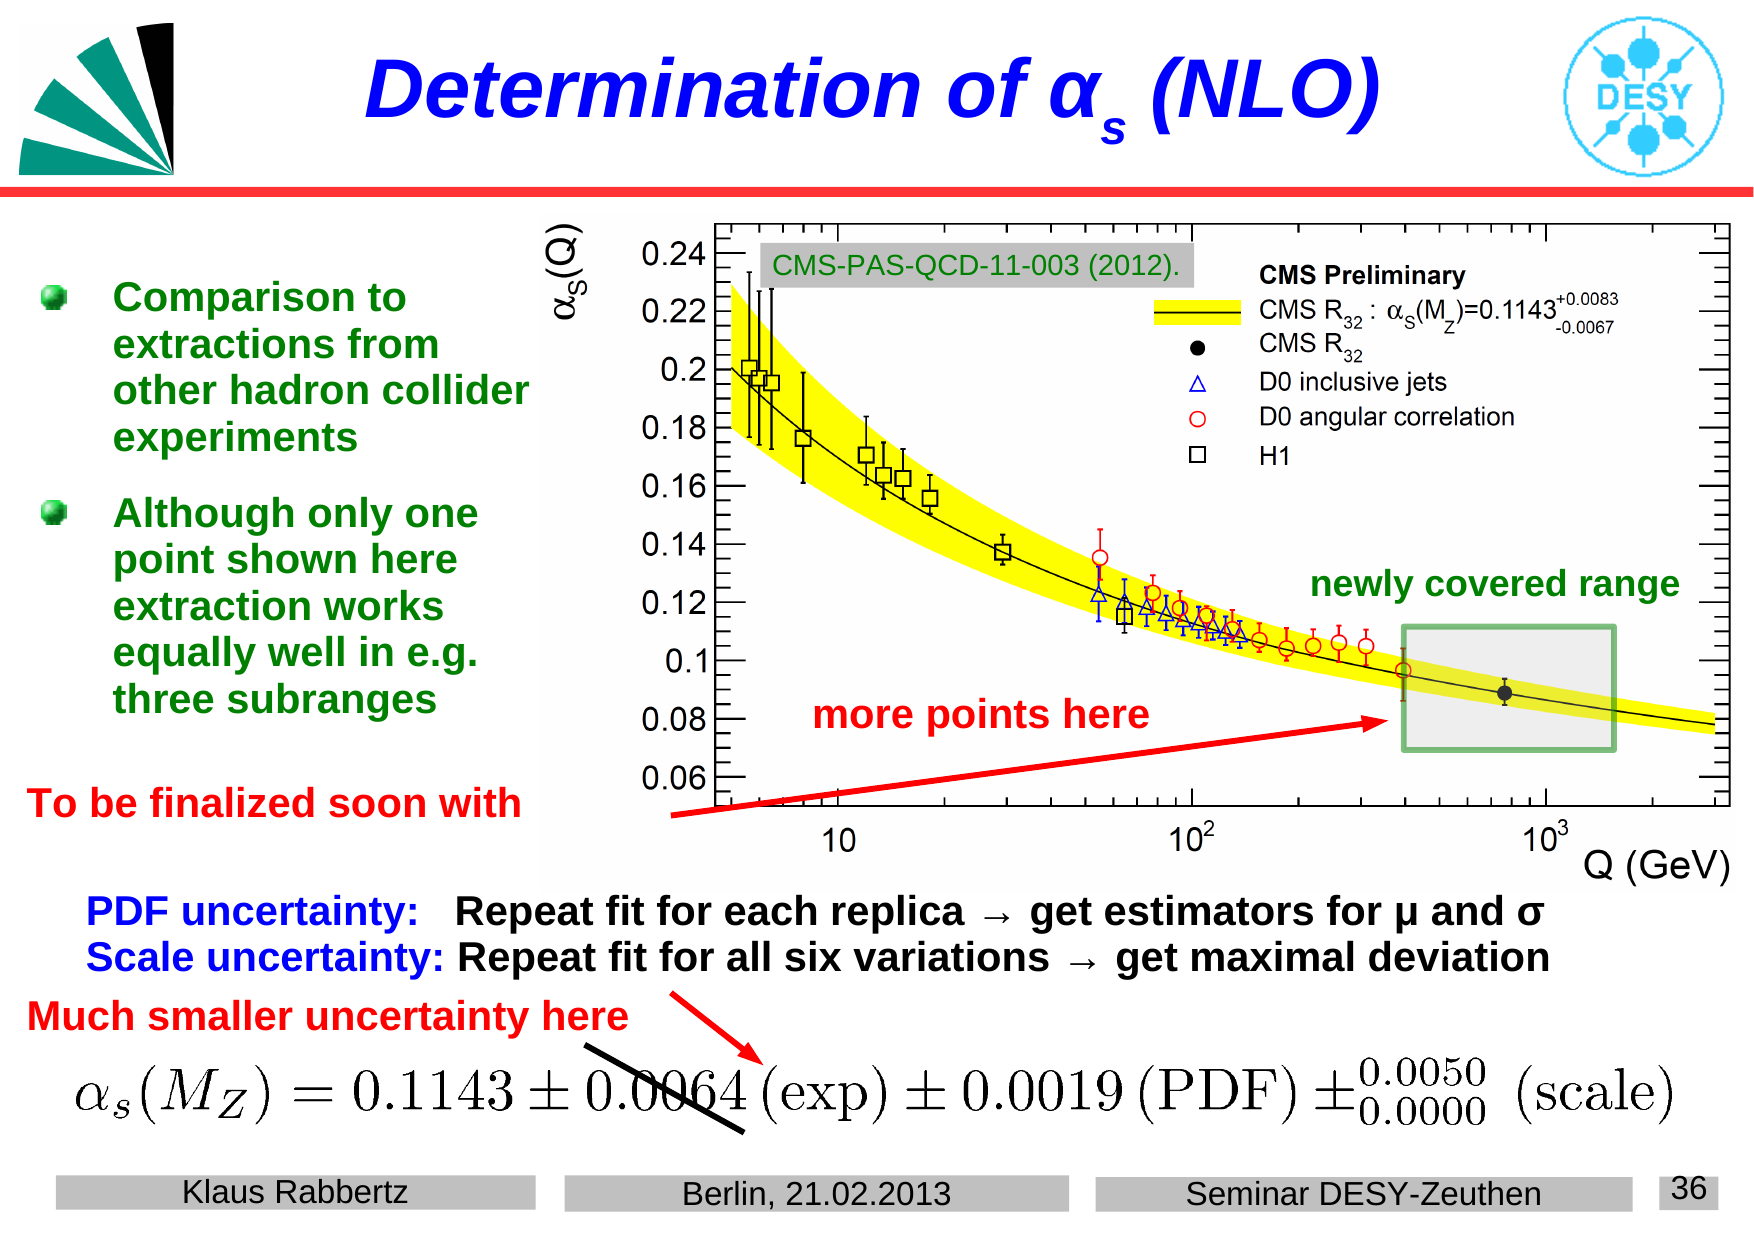

# Determination of αs (NLO)
CMS-PAS-QCD-11-003 (2012).
Comparison to extractions from other hadron collider experiments
Although only one point shown here extraction works equally well in e.g. three subranges
newly covered range
more points here
To be finalized soon with
PDF uncertainty: Repeat fit for each replica → get estimators for μ and σ
Scale uncertainty: Repeat fit for all six variations → get maximal deviation
Much smaller uncertainty here